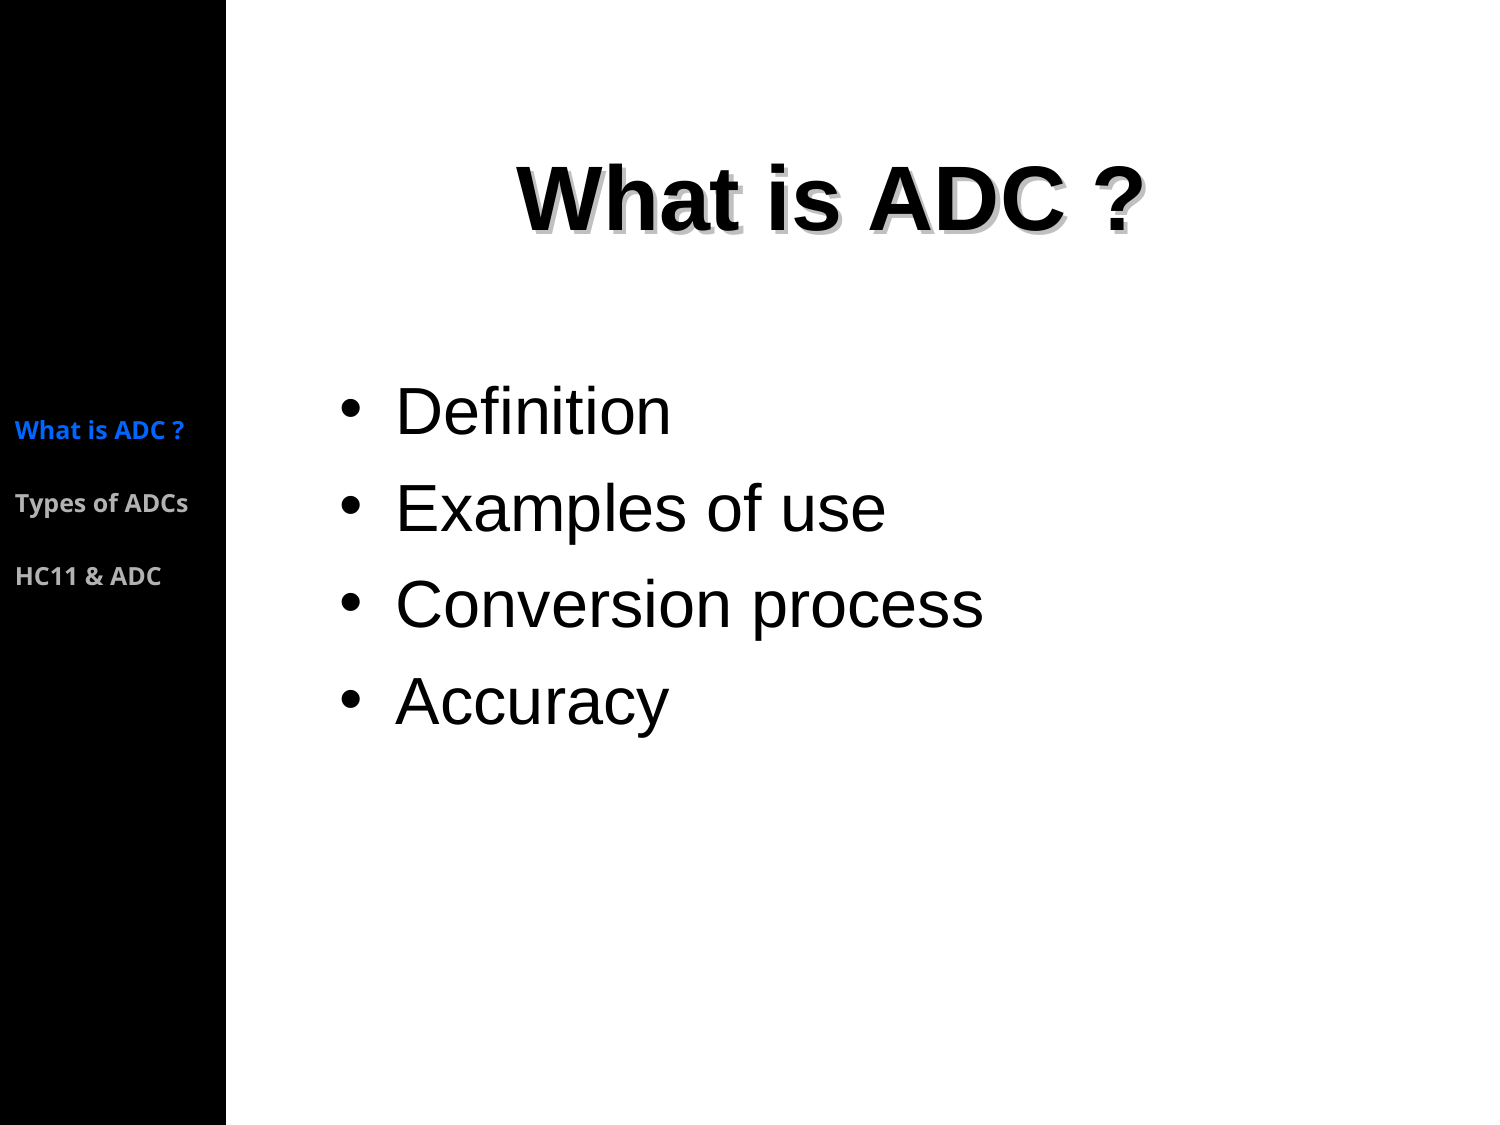

What is ADC ?
Types of ADCs
HC11 & ADC
# What is ADC ?
Definition
Examples of use
Conversion process
Accuracy